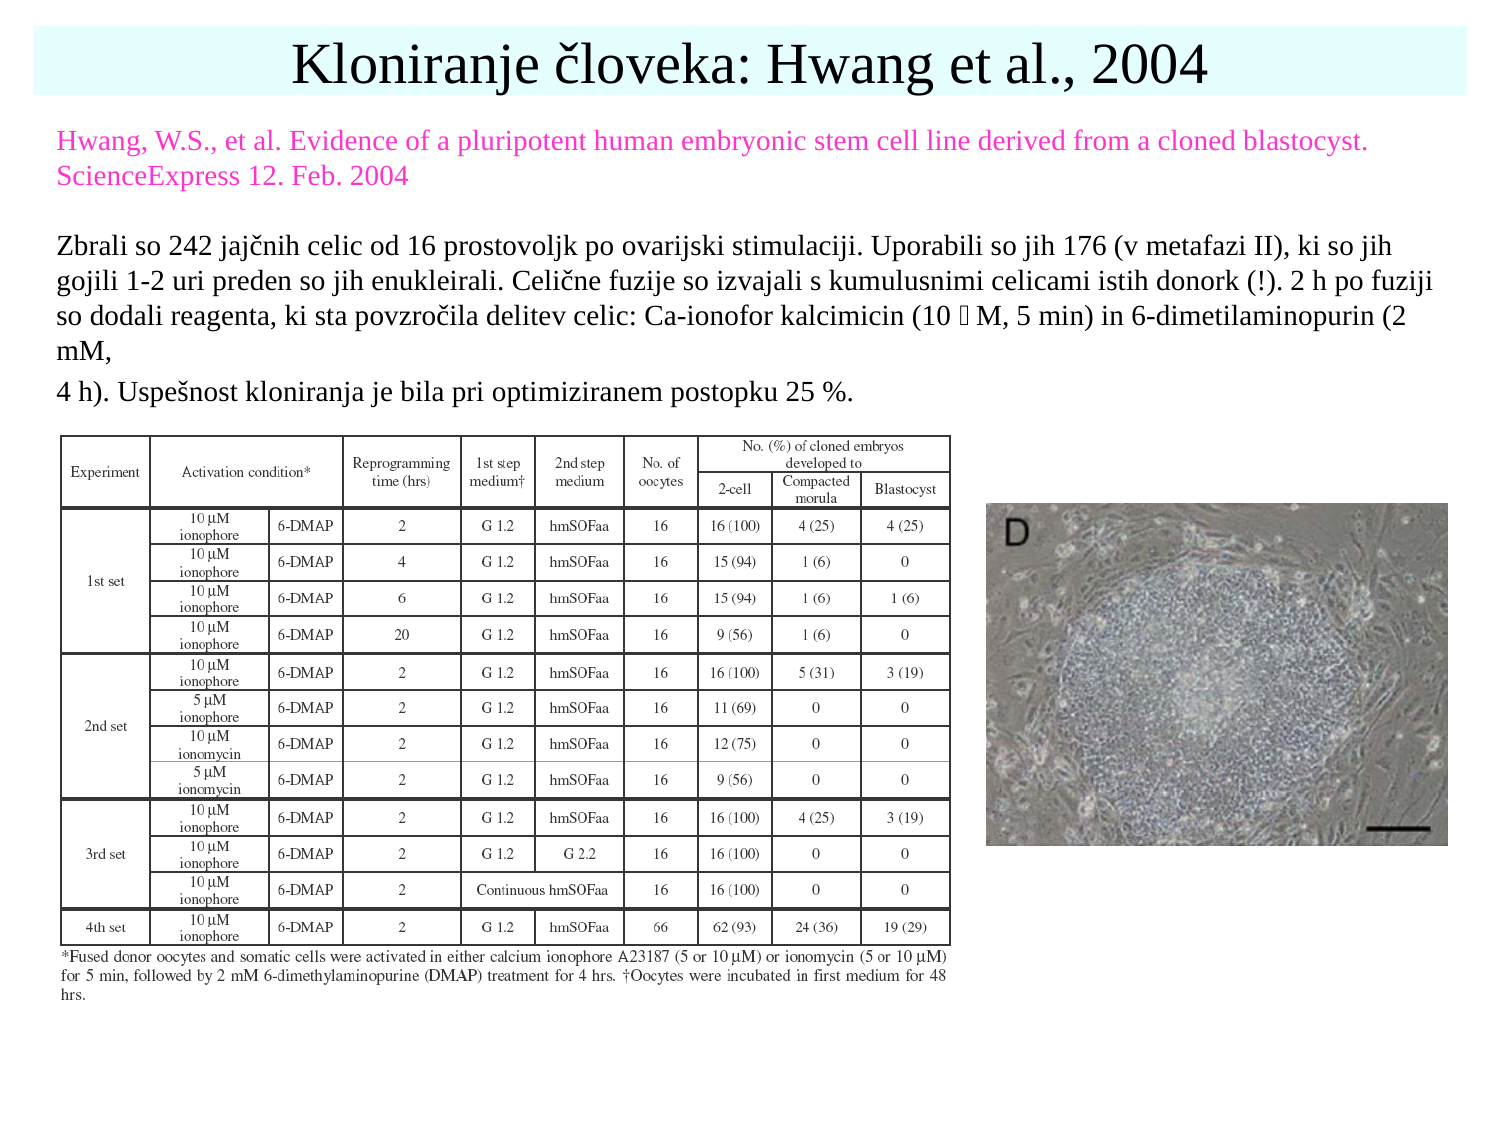

Kloniranje človeka: Hwang et al., 2004
# Hwang, W.S., et al. Evidence of a pluripotent human embryonic stem cell line derived from a cloned blastocyst. ScienceExpress 12. Feb. 2004
Zbrali so 242 jajčnih celic od 16 prostovoljk po ovarijski stimulaciji. Uporabili so jih 176 (v metafazi II), ki so jih gojili 1-2 uri preden so jih enukleirali. Celične fuzije so izvajali s kumulusnimi celicami istih donork (!). 2 h po fuziji so dodali reagenta, ki sta povzročila delitev celic: Ca-ionofor kalcimicin (10 M, 5 min) in 6-dimetilaminopurin (2 mM,
4 h). Uspešnost kloniranja je bila pri optimiziranem postopku 25 %.